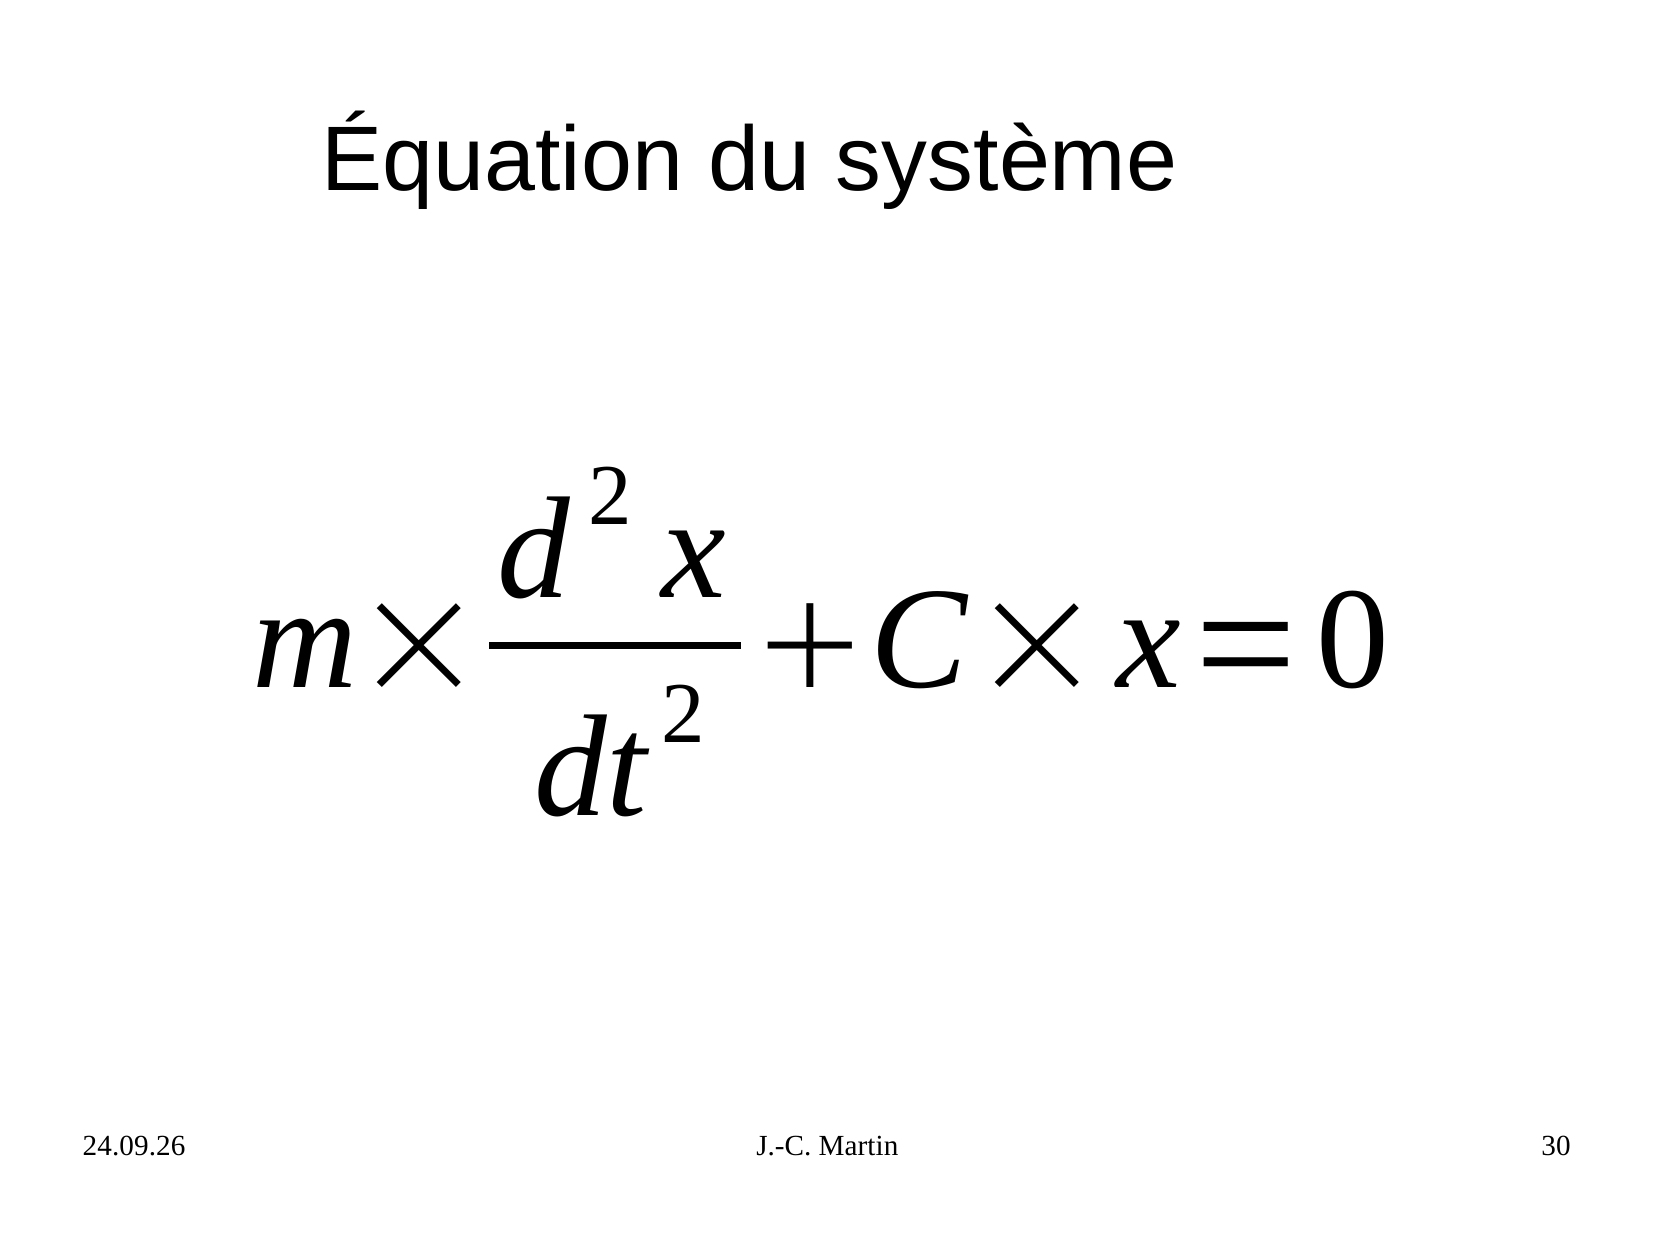

# Équation du système
J.-C. Martin
30